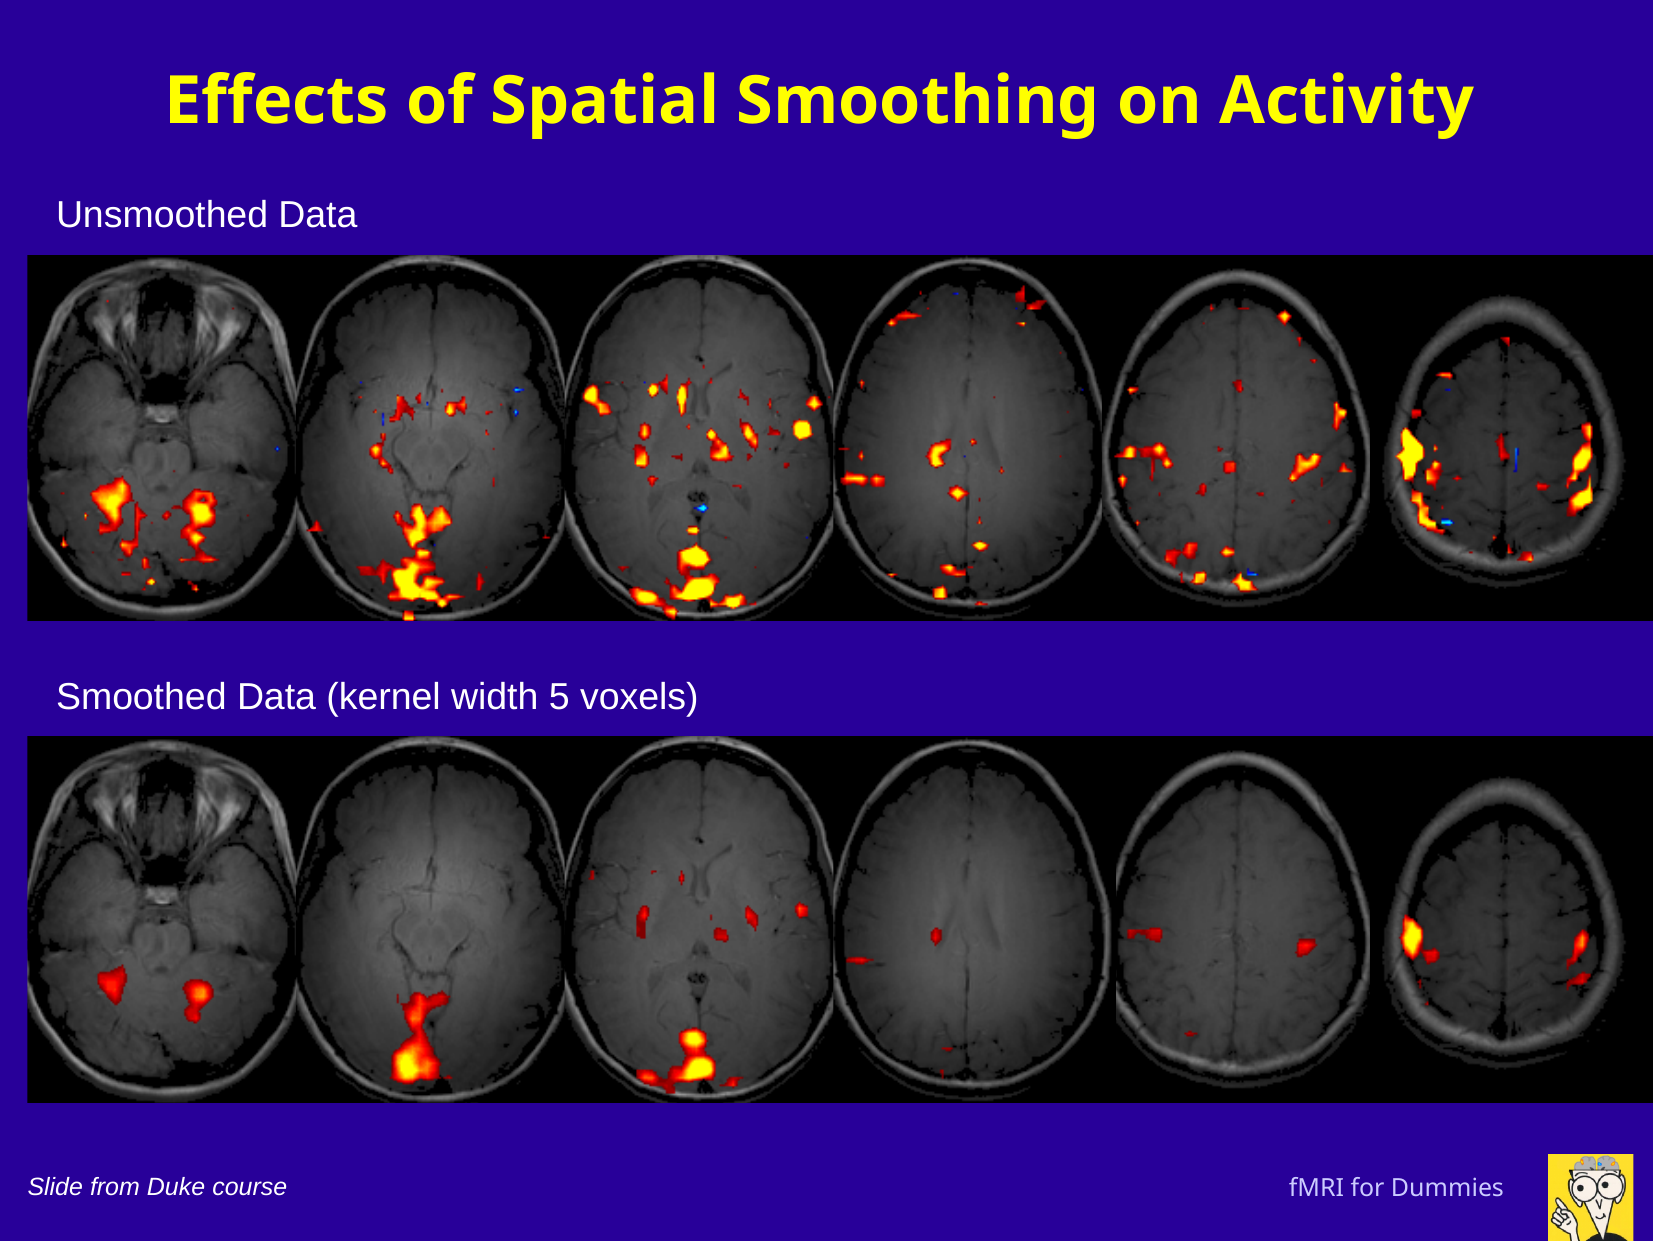

# Effects of Spatial Smoothing on Activity
Unsmoothed Data
Smoothed Data (kernel width 5 voxels)
fMRI for Dummies
Slide from Duke course